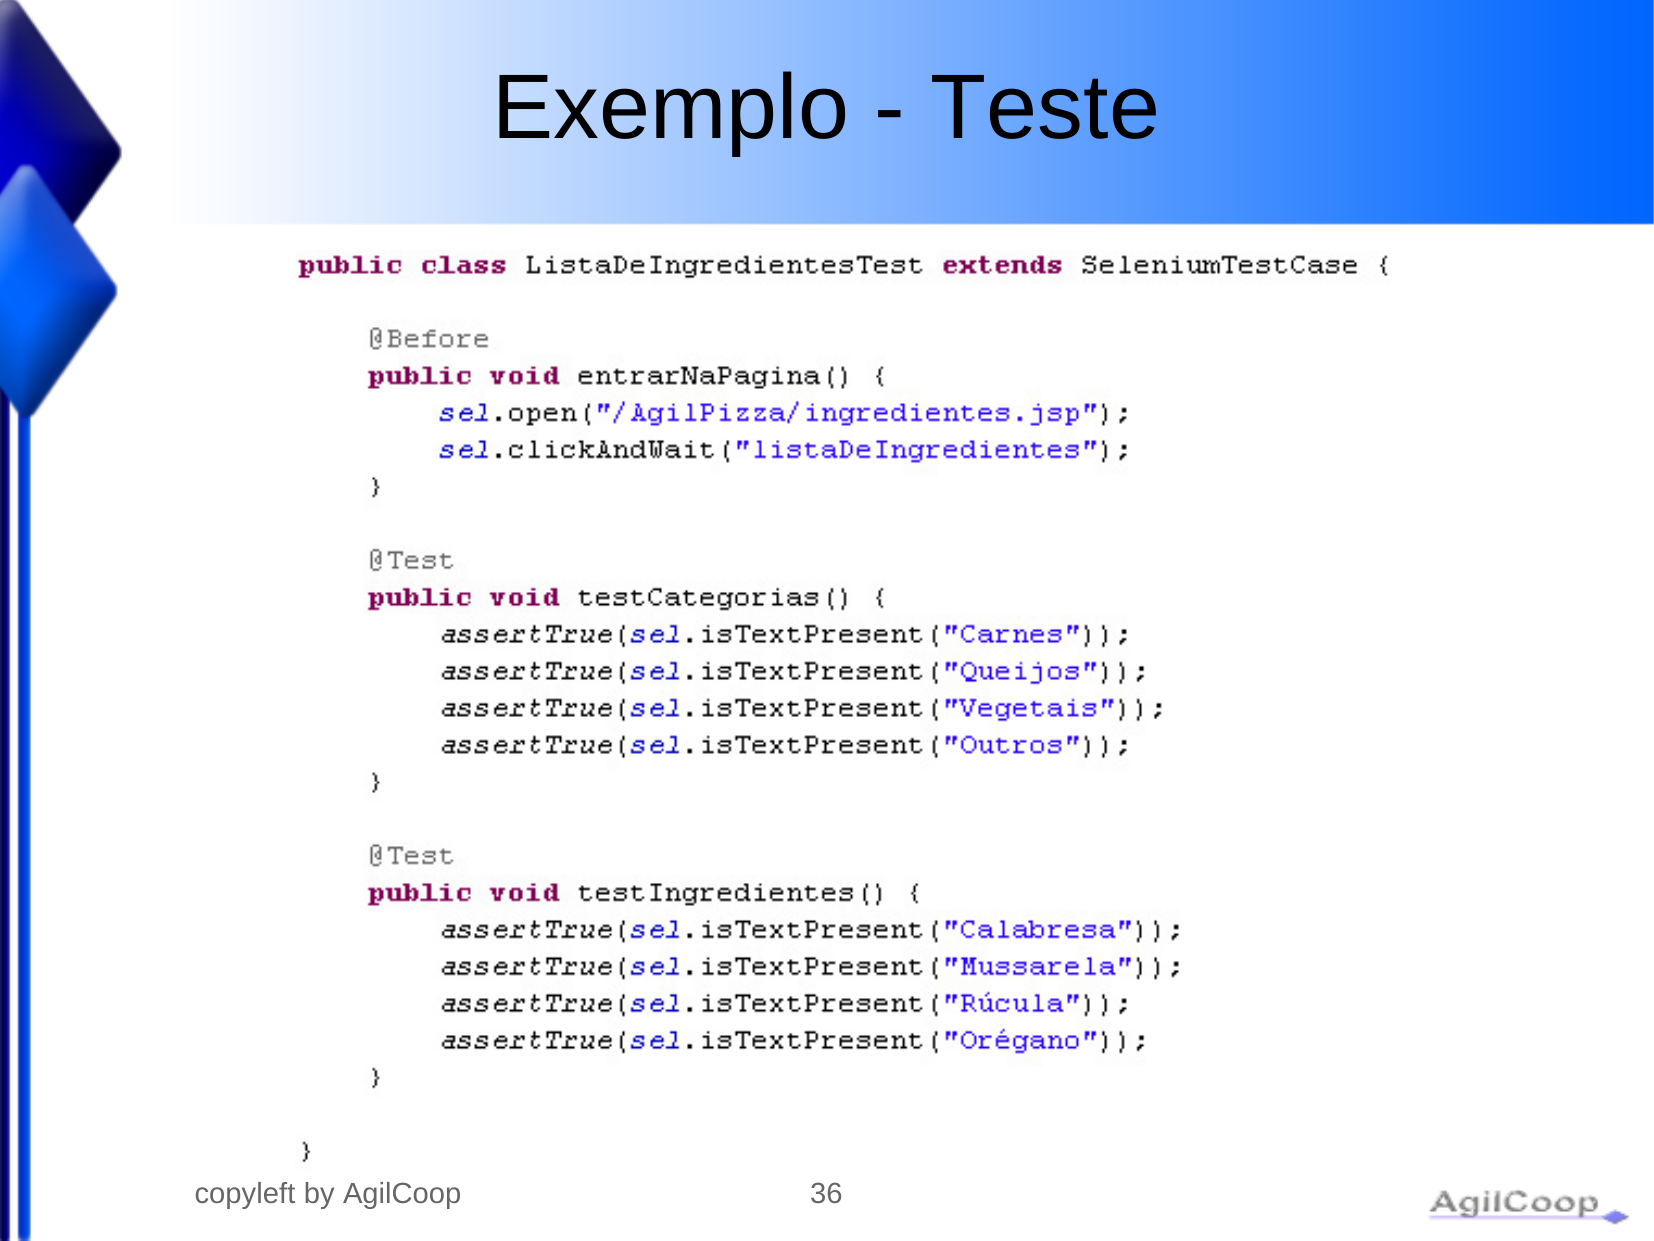

# Exemplo - Teste
copyleft by AgilCoop
36